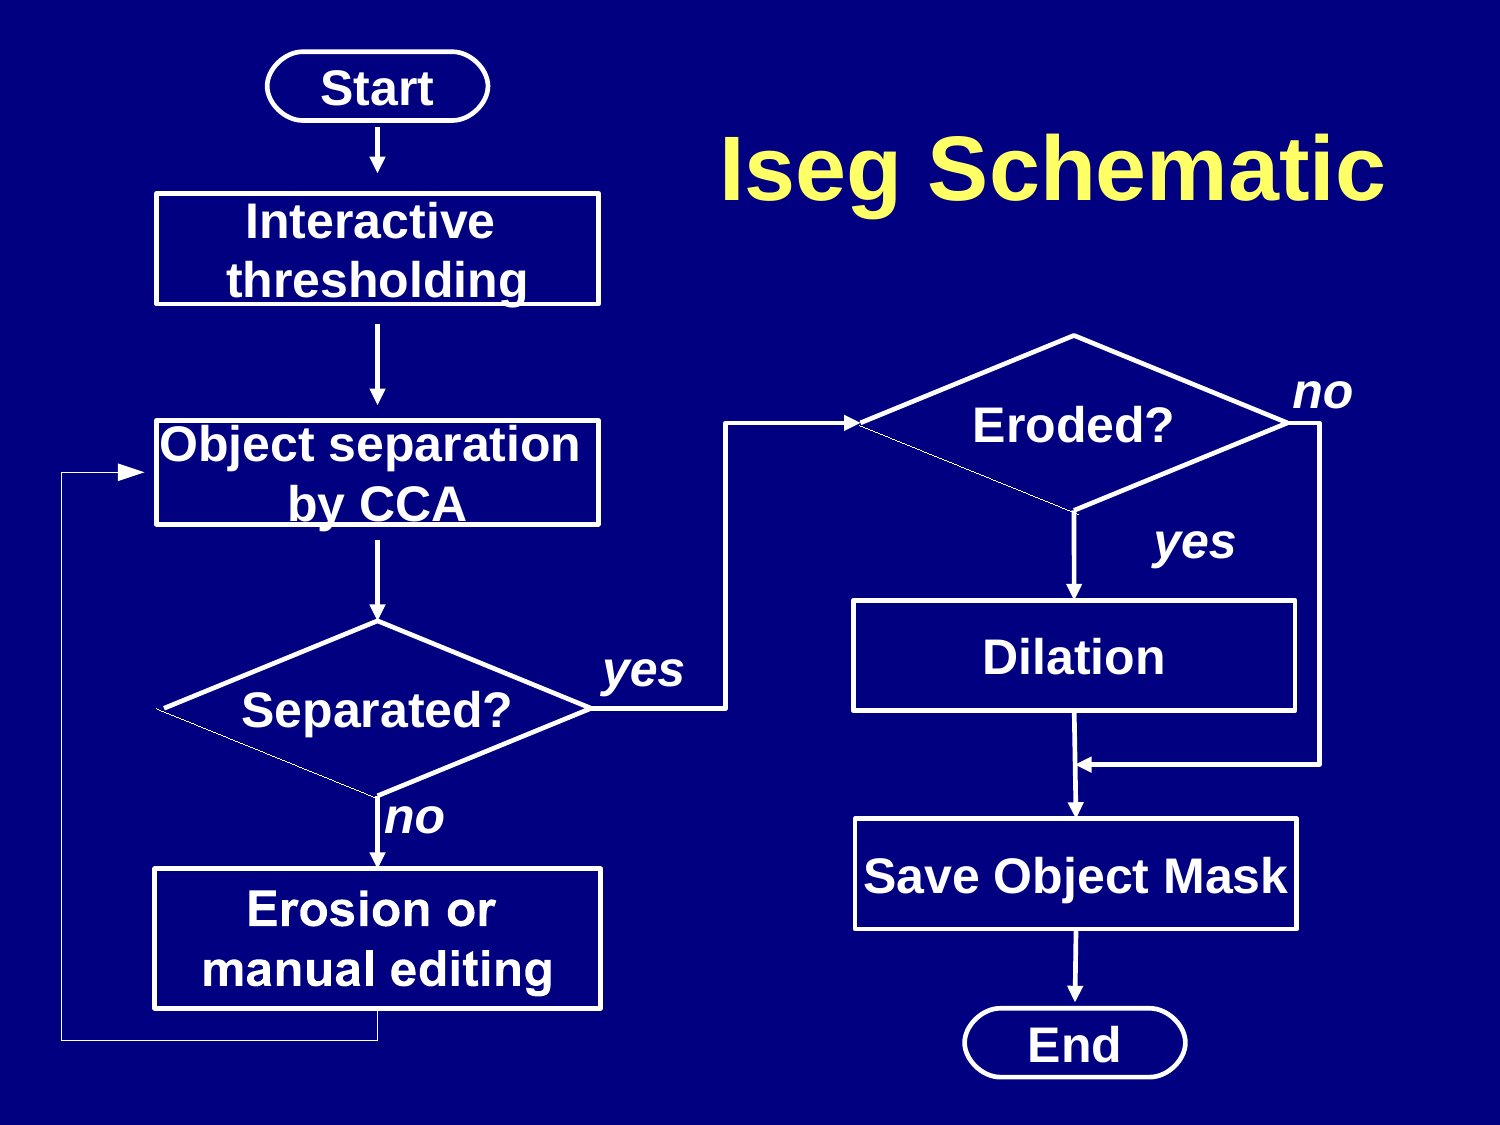

Start
# Iseg Schematic
Interactive
thresholding
Eroded?
no
Object separation
by CCA
yes
Dilation
Separated?
yes
no
Save Object Mask
End